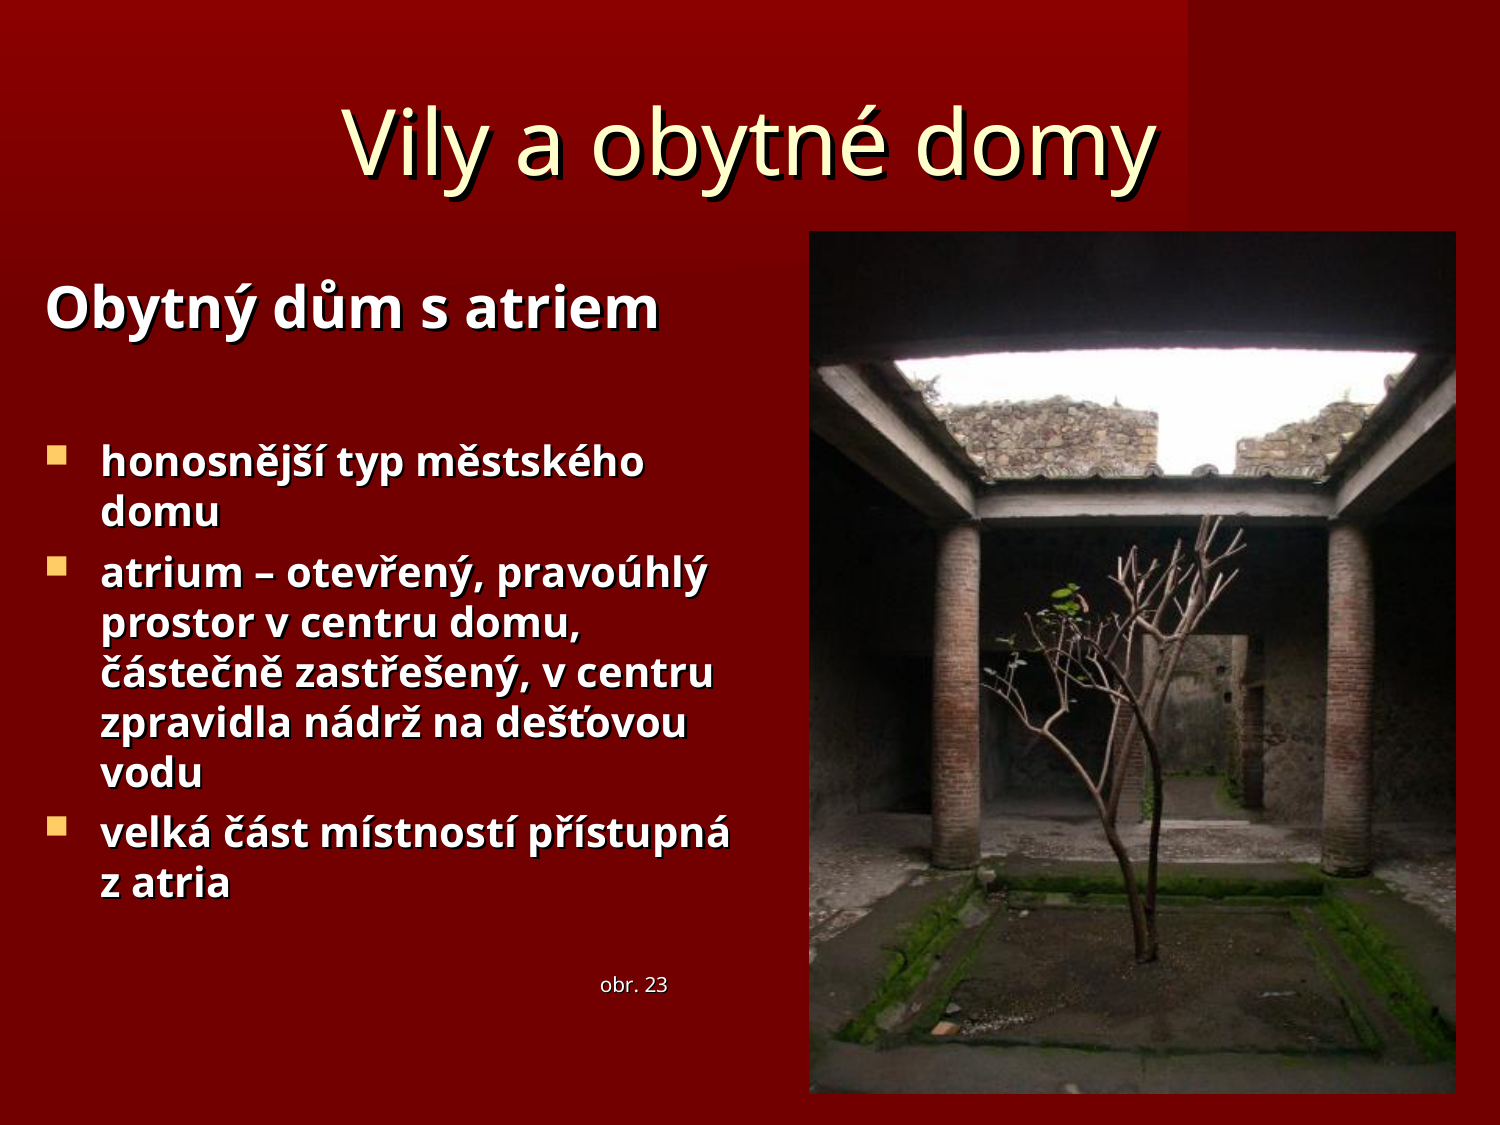

# Vily a obytné domy
Obytný dům s atriem
honosnější typ městského domu
atrium – otevřený, pravoúhlý prostor v centru domu, částečně zastřešený, v centru zpravidla nádrž na dešťovou vodu
velká část místností přístupná z atria
 obr. 23